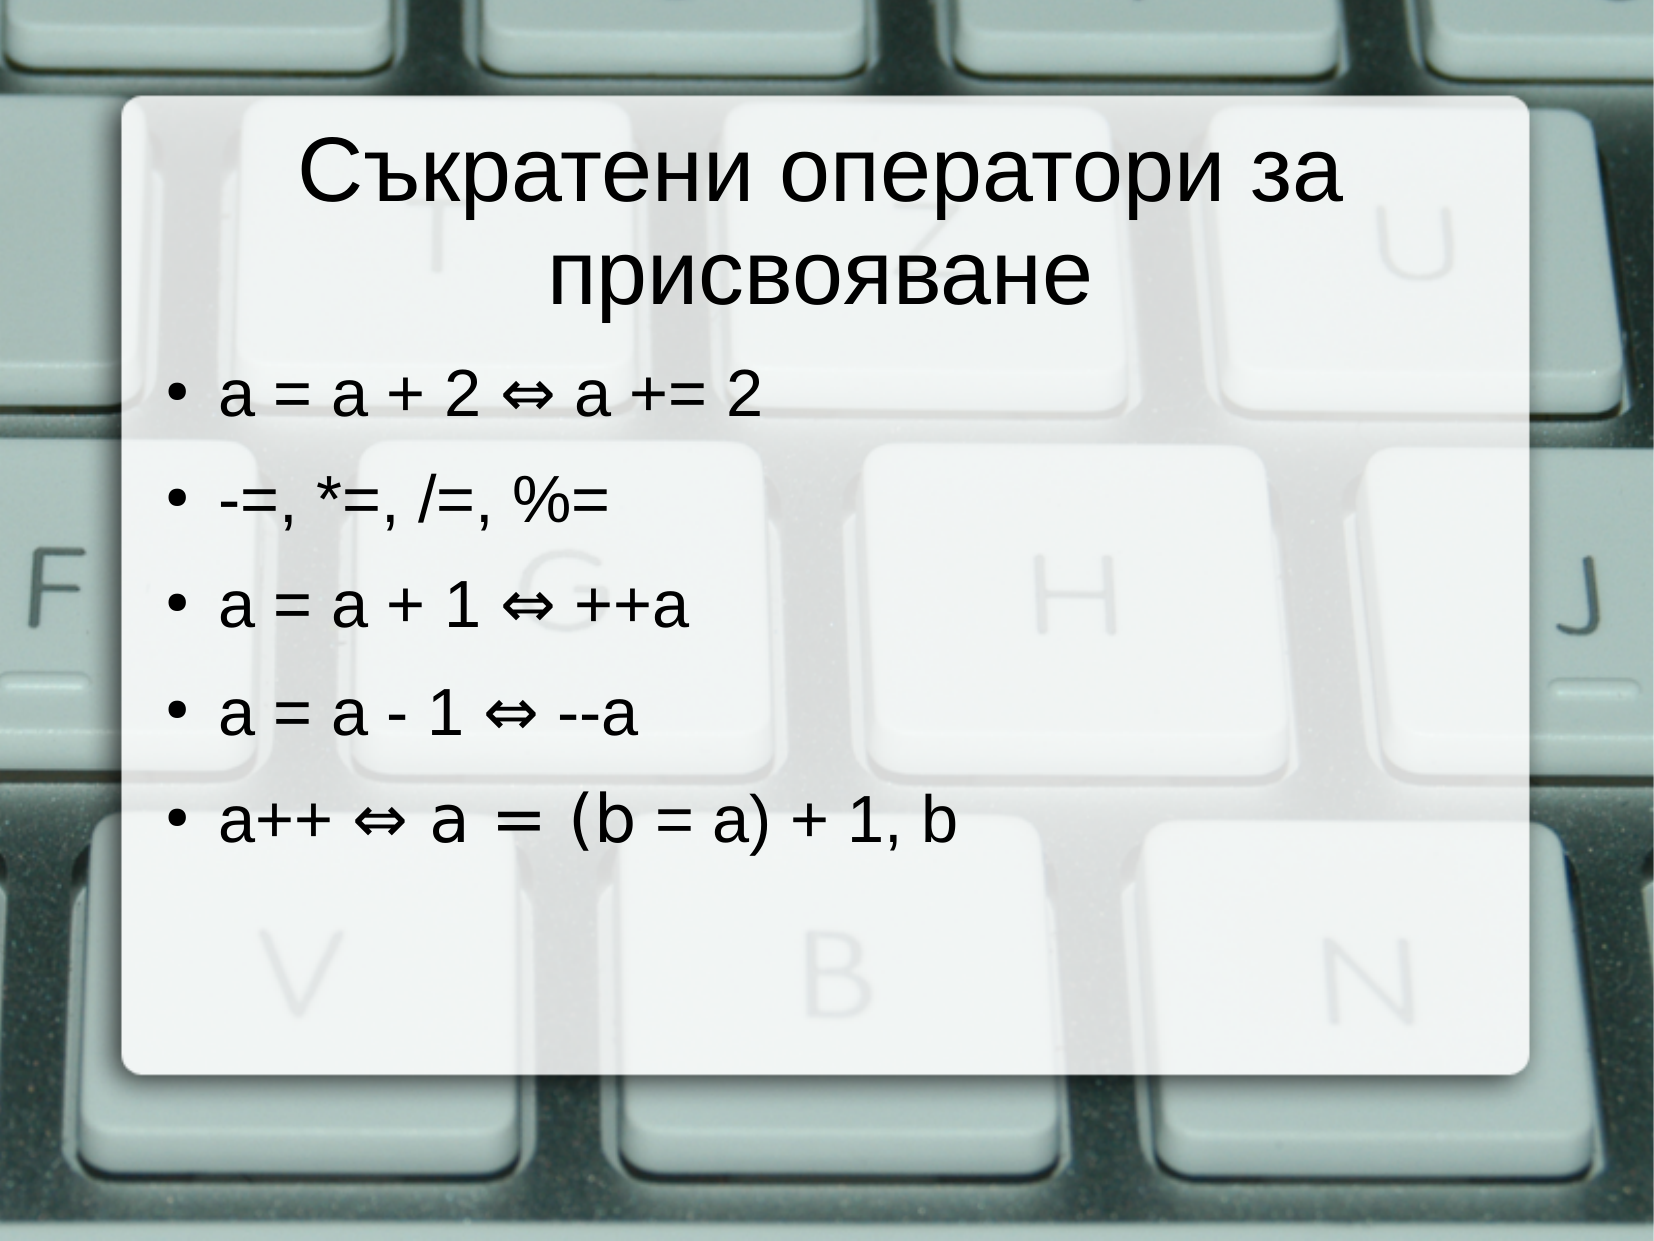

# Съкратени оператори за присвояване
a = a + 2 ⇔ a += 2
-=, *=, /=, %=
a = a + 1 ⇔ ++a
a = a - 1 ⇔ --a
a++ ⇔ a = (b = a) + 1, b